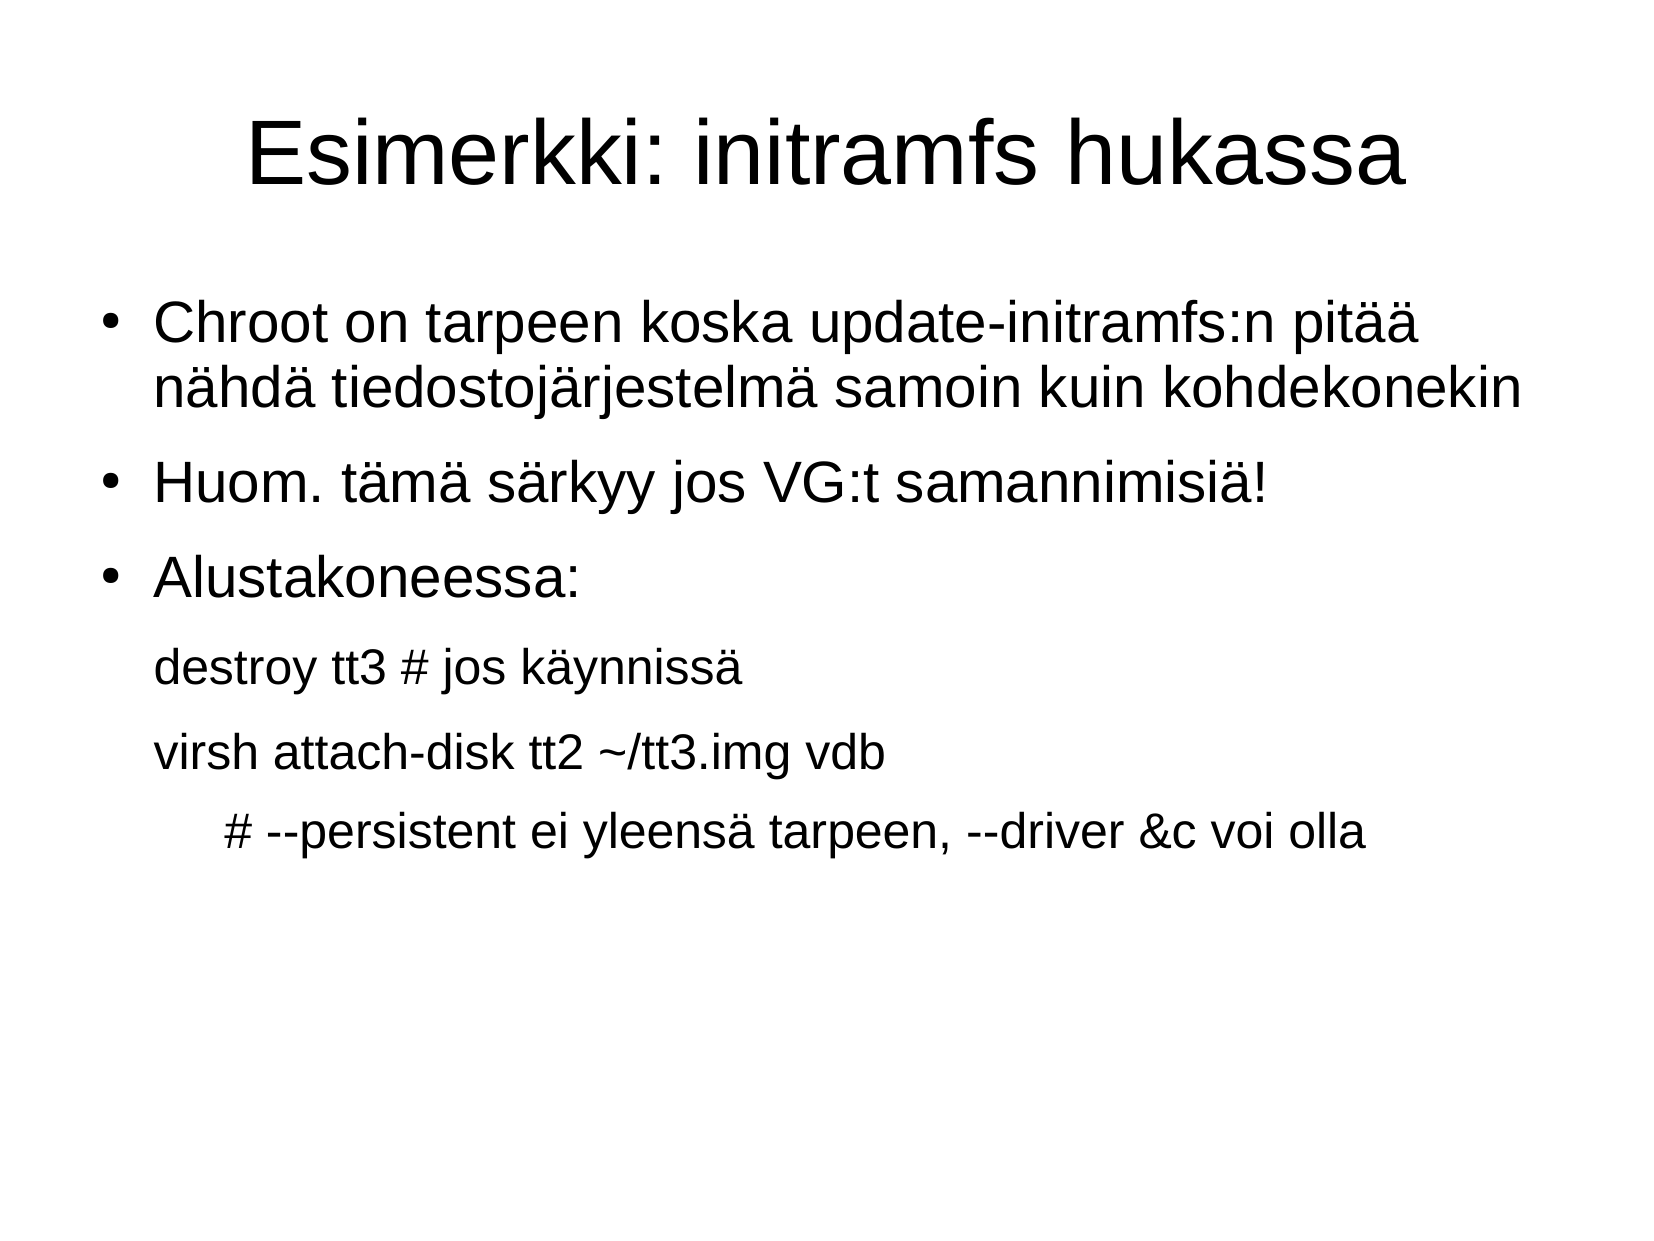

# Esimerkki: initramfs hukassa
Chroot on tarpeen koska update-initramfs:n pitää nähdä tiedostojärjestelmä samoin kuin kohdekonekin
Huom. tämä särkyy jos VG:t samannimisiä!
Alustakoneessa:
destroy tt3 # jos käynnissä
virsh attach-disk tt2 ~/tt3.img vdb
# --persistent ei yleensä tarpeen, --driver &c voi olla